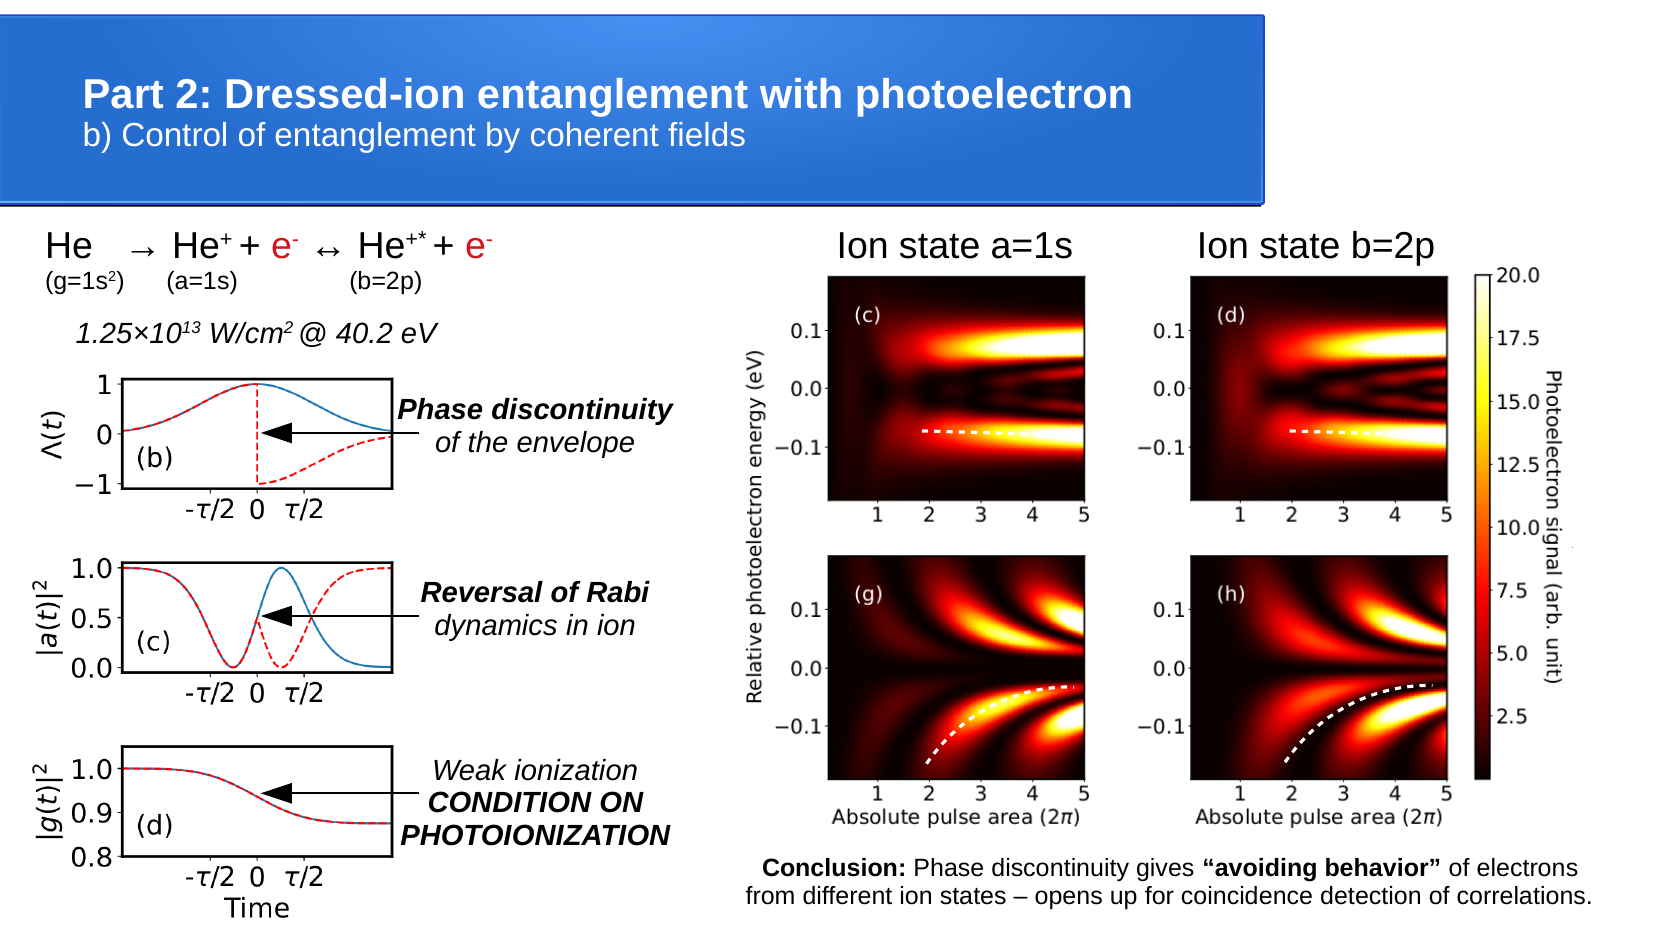

# Part 2: Dressed-ion entanglement with photoelectron b) Control of entanglement by coherent fields
Ion state a=1s
Ion state b=2p
He → He+ + e- ↔ He+* + e-
(g=1s2) (a=1s) (b=2p)
 1.25×1013 W/cm2 @ 40.2 eV
Zhang-Rohringer
Oscillations due to Gaussian envelope
(2014)
Phase discontinuity of the envelope
Phase discontinuity gives again just a
Grobe-Eberly
doublet!?
Reversal of Rabi dynamics in ion
Weak ionization
CONDITION ON
PHOTOIONIZATION
Conclusion: Phase discontinuity gives “avoiding behavior” of electrons from different ion states – opens up for coincidence detection of correlations.